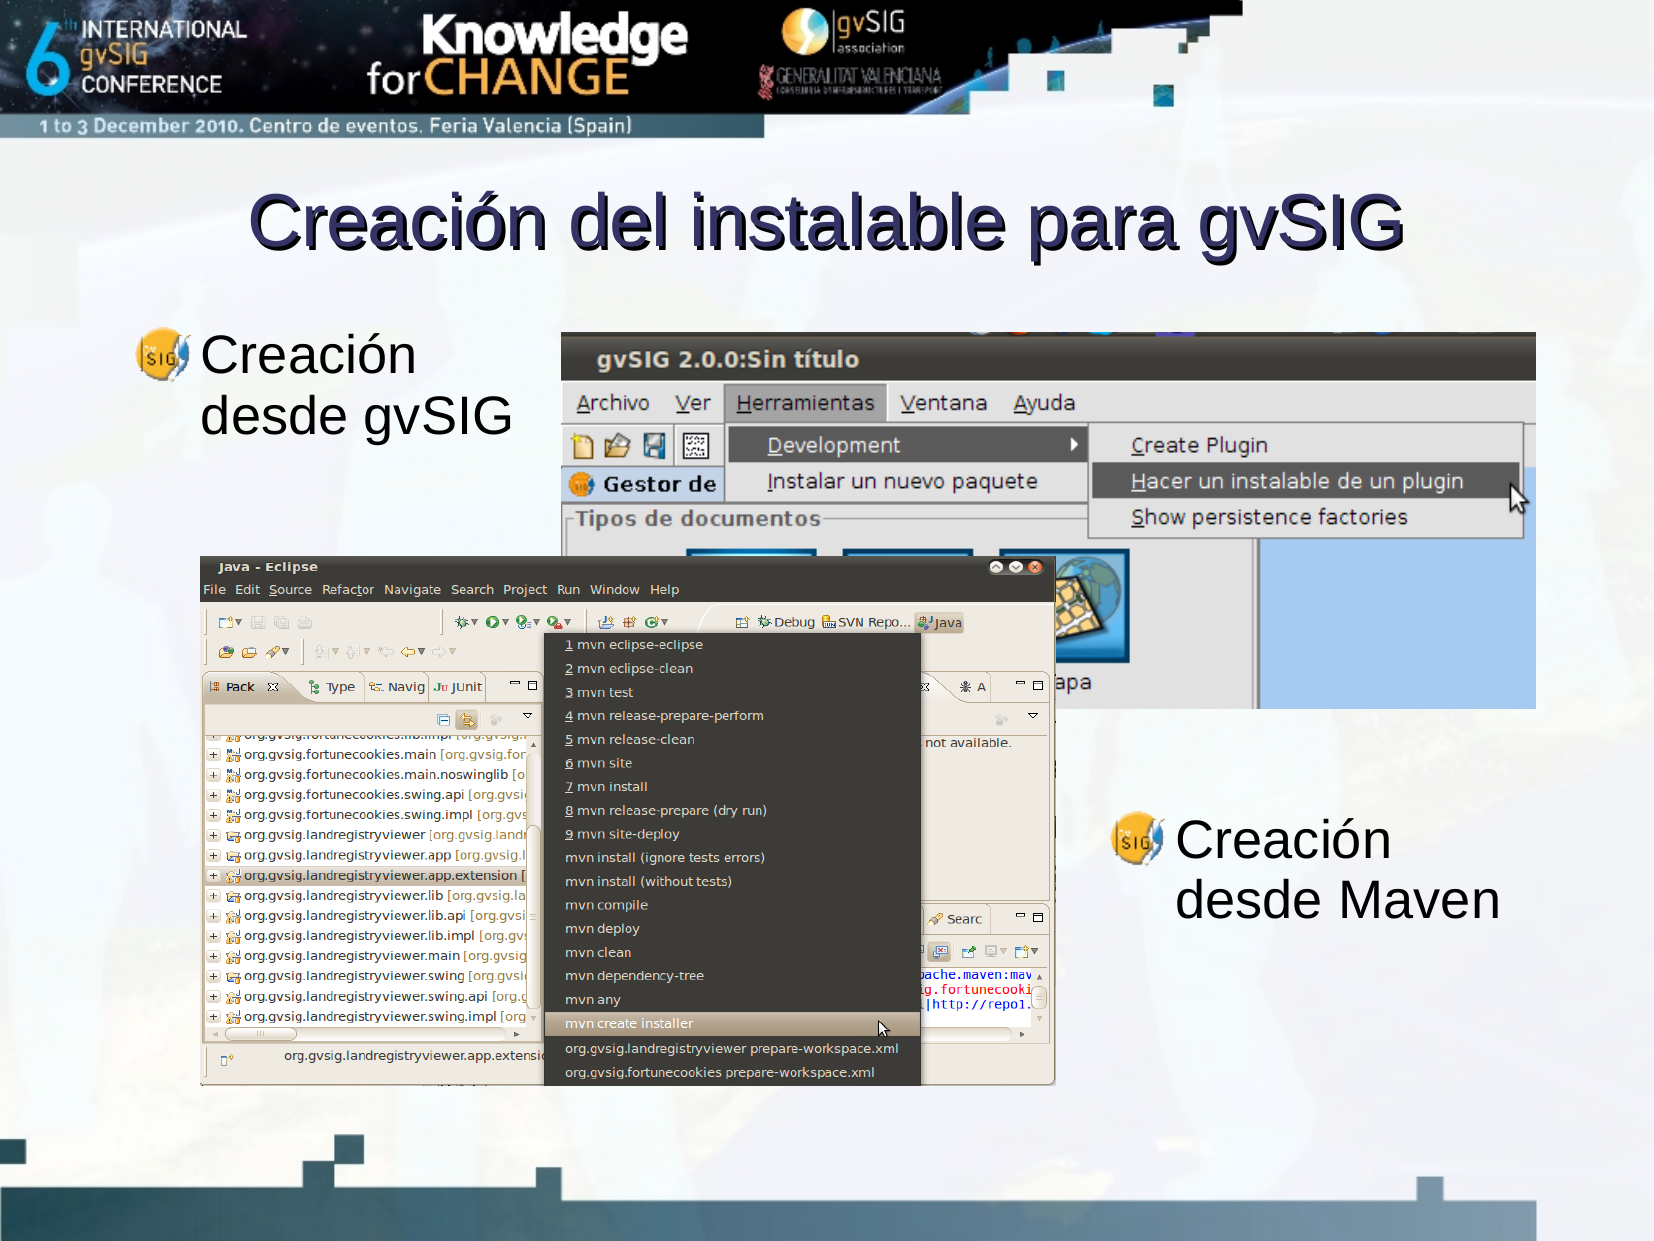

# Creación del instalable para gvSIG
Creación
desde gvSIG
Creación
desde Maven